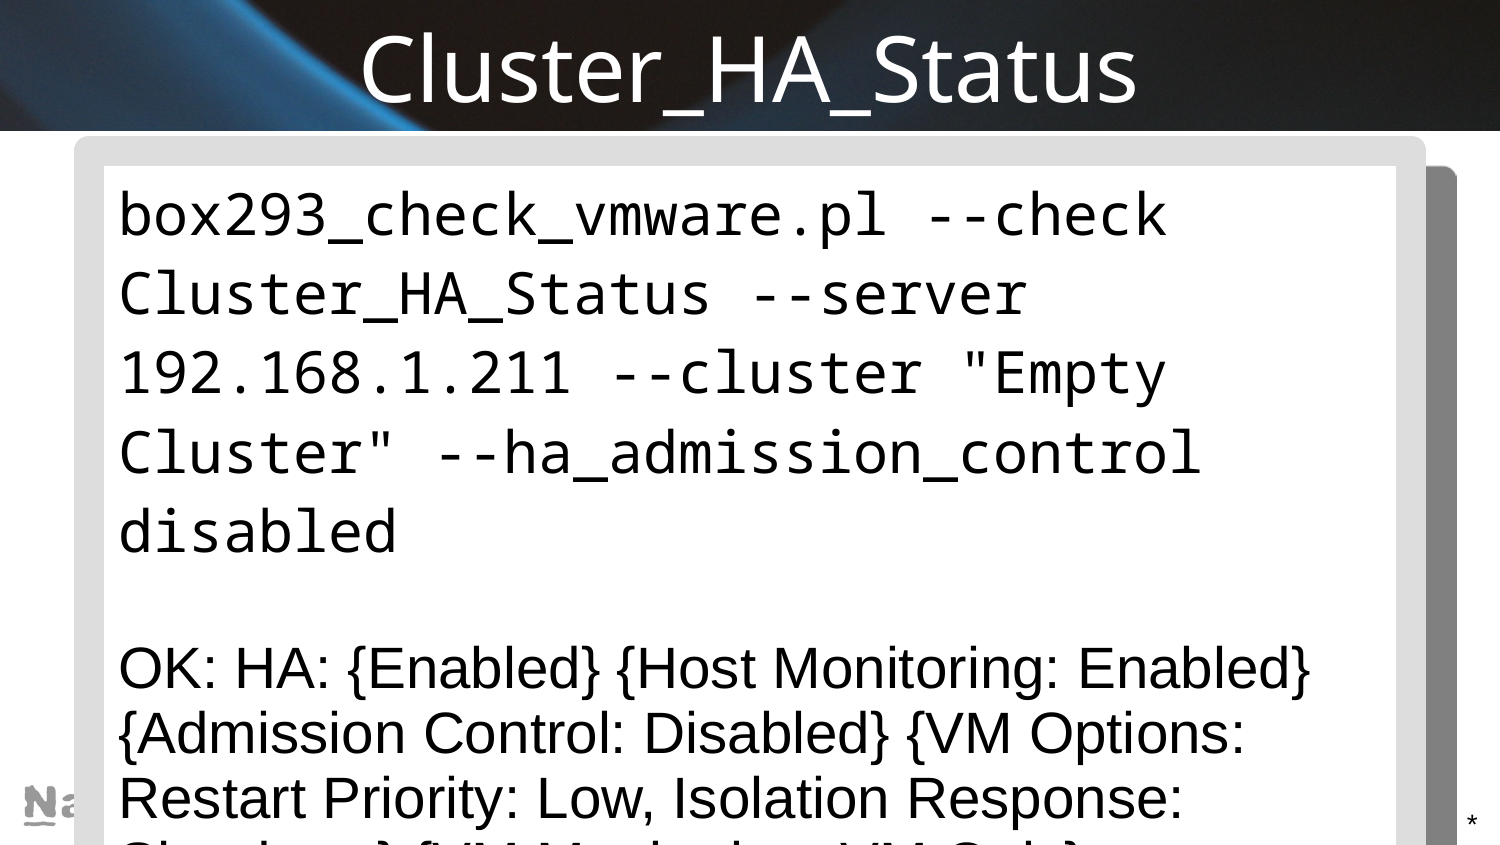

# Cluster_HA_Status
box293_check_vmware.pl --check Cluster_HA_Status --server 192.168.1.211 --cluster "Empty Cluster" --ha_admission_control disabled
OK: HA: {Enabled} {Host Monitoring: Enabled} {Admission Control: Disabled} {VM Options: Restart Priority: Low, Isolation Response: Shutdown} {VM Monitoring: VM Only}
Check the specified High Availability (HA) Cluster
Required Arguments:
	--cluster
Optional Arguments:
	--ha_state					--ha_host_monitoring
	--ha_admission_control			--exclude_issue
box293_check_vmware.pl --check Cluster_HA_Status --server 192.168.1.211 --cluster "Empty Cluster" --ha_admission_control disabled
OK: HA: {Enabled} {Host Monitoring: Enabled} {Admission Control: Disabled} {VM Options: Restart Priority: Low, Isolation Response: Shutdown} {VM Monitoring: VM Only}
*